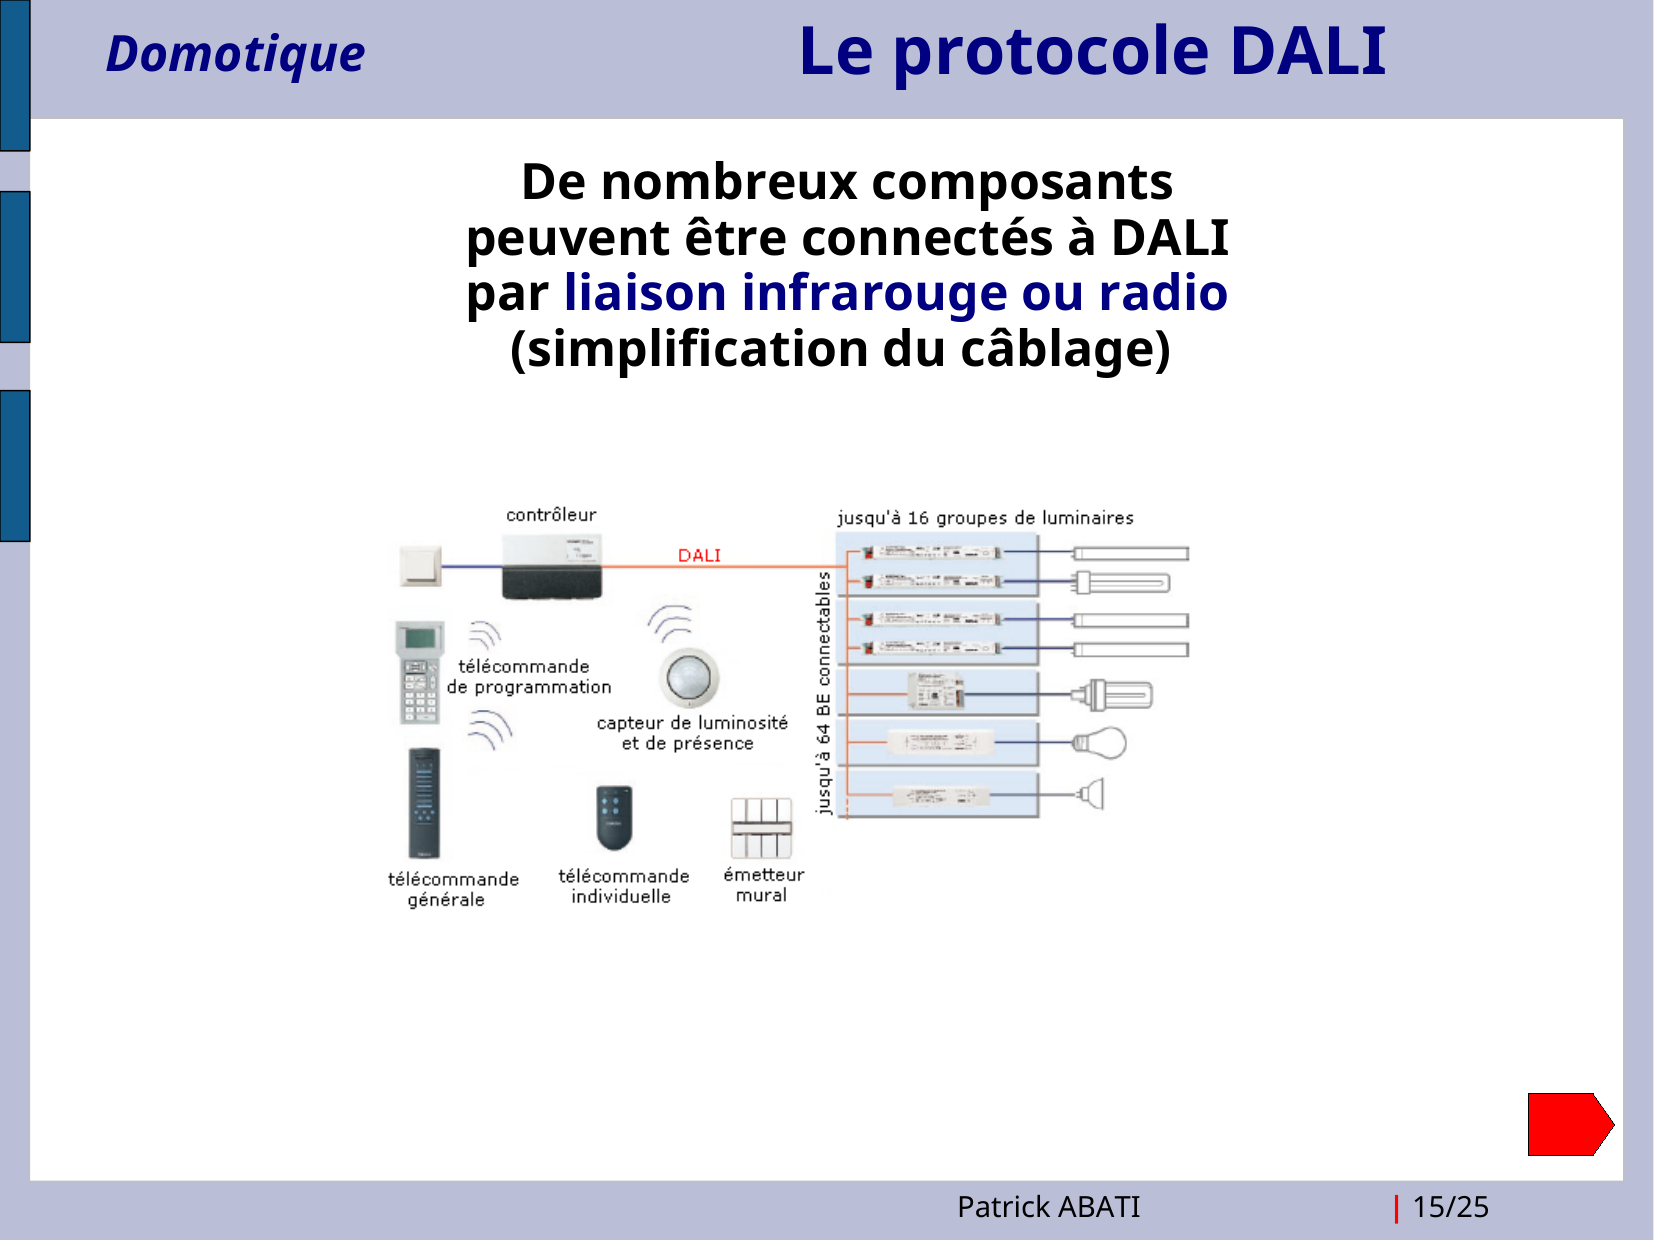

De nombreux composants
peuvent être connectés à DALI
par liaison infrarouge ou radio (simplification du câblage)